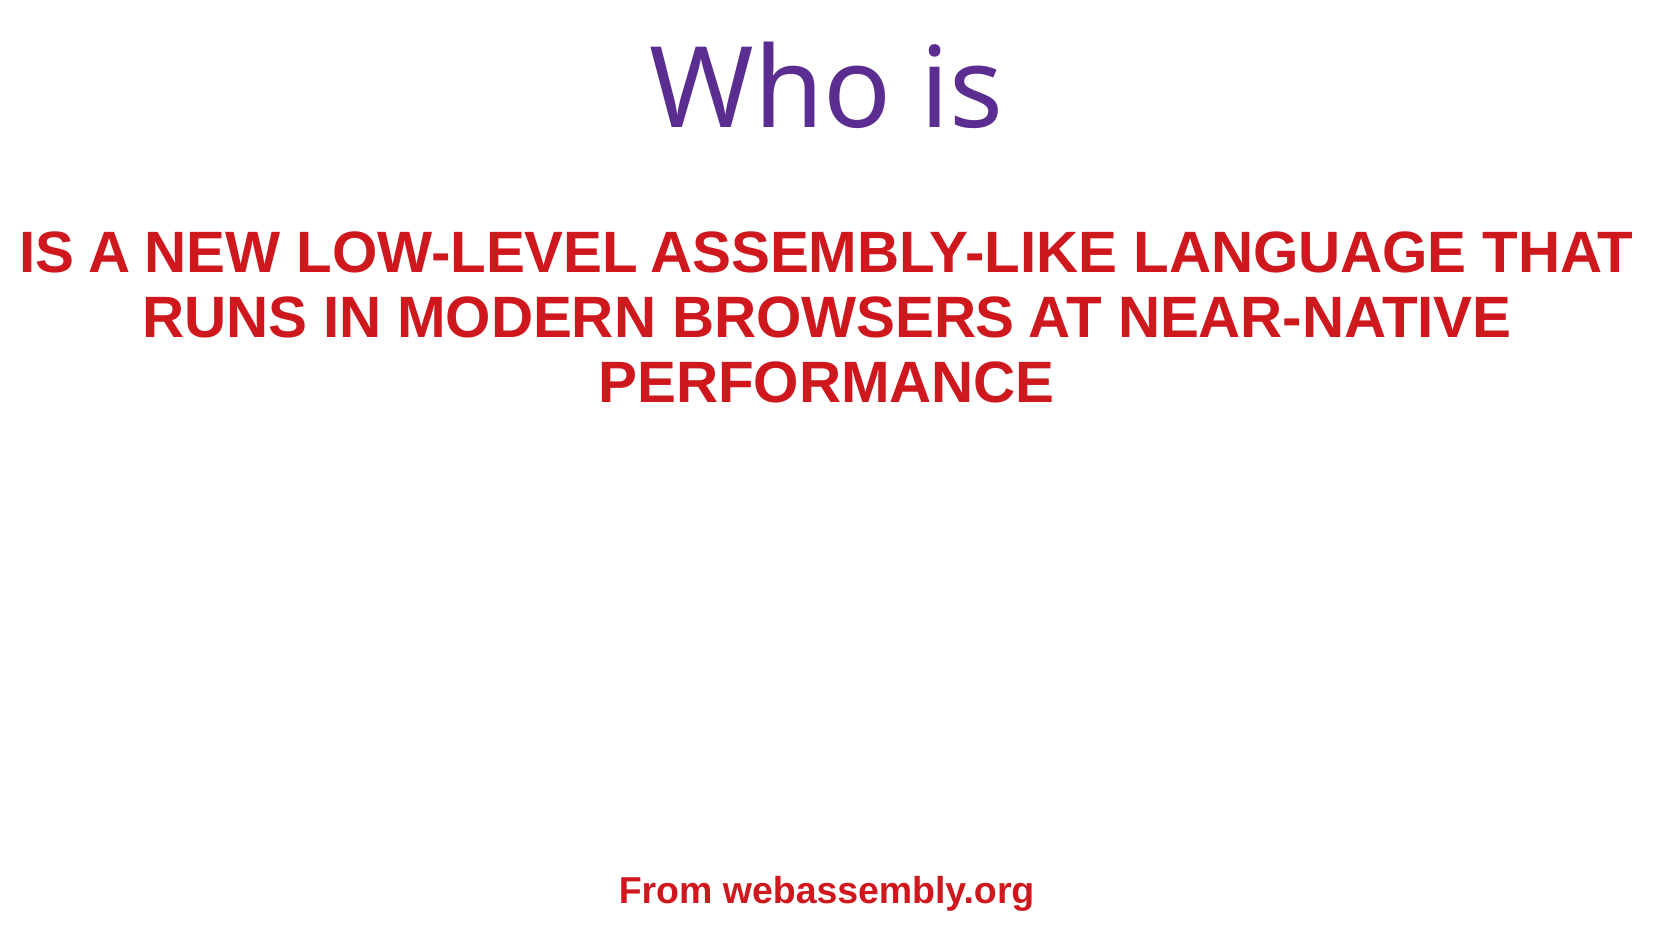

# Who is
IS A NEW LOW-LEVEL ASSEMBLY-LIKE LANGUAGE THAT RUNS IN MODERN BROWSERS AT NEAR-NATIVE PERFORMANCE
From webassembly.org